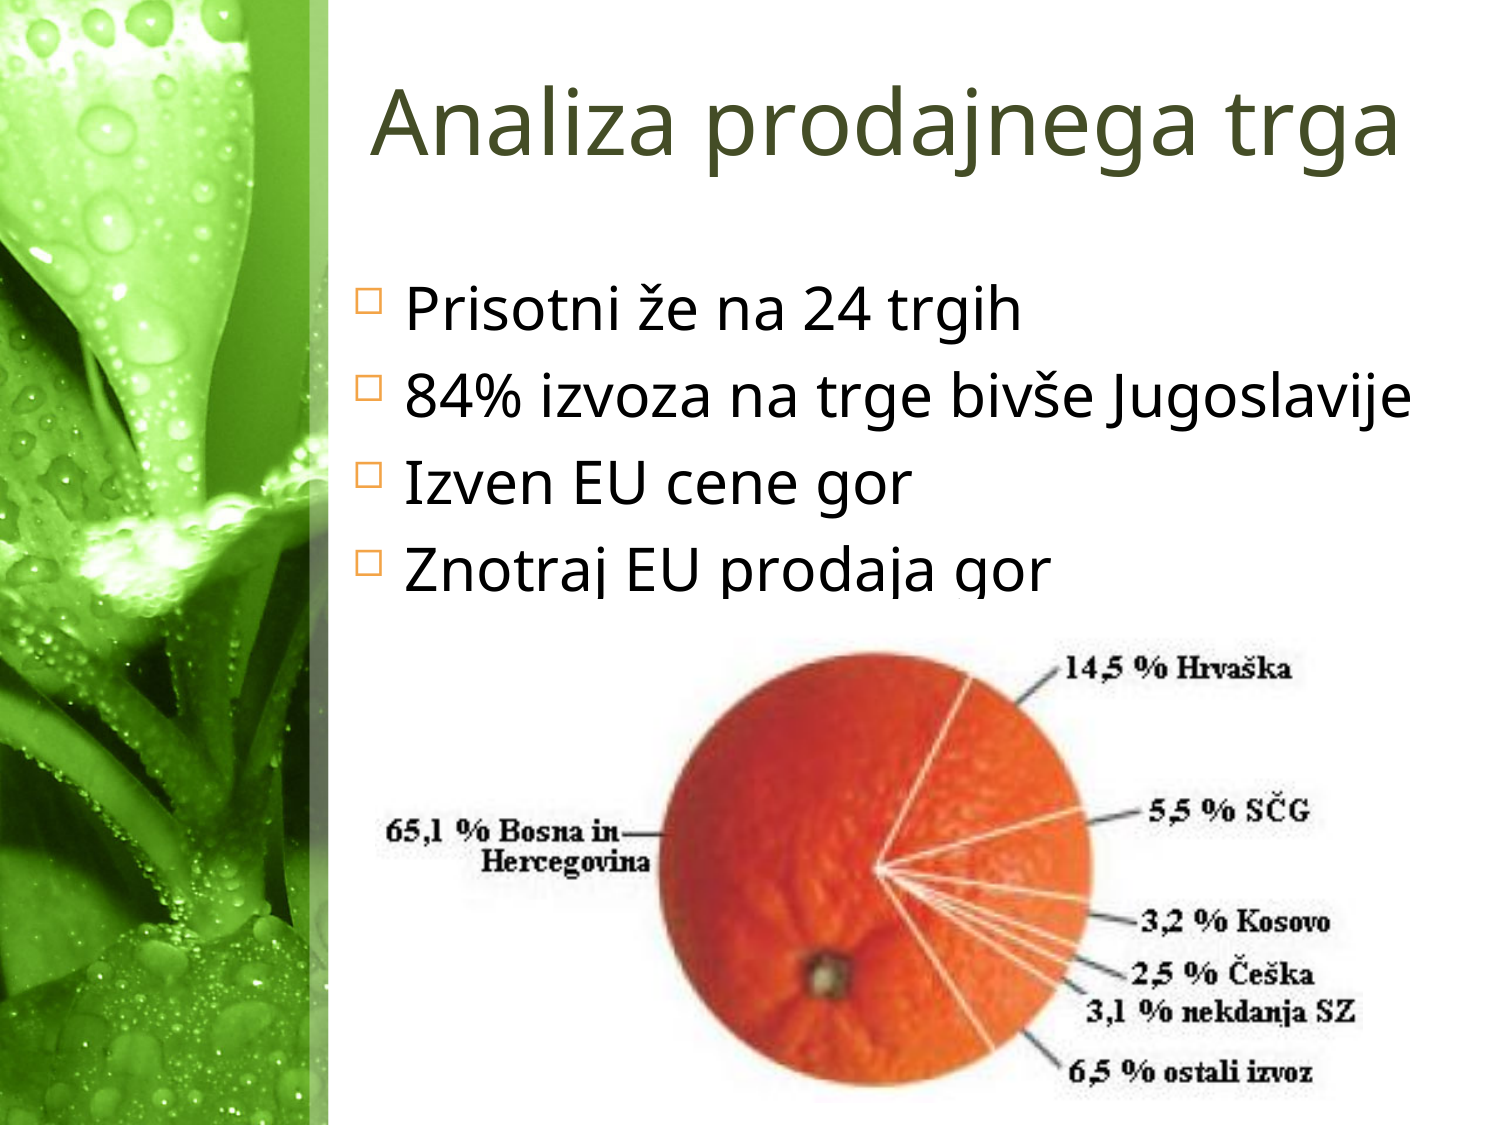

# Analiza prodajnega trga
Prisotni že na 24 trgih
84% izvoza na trge bivše Jugoslavije
Izven EU cene gor
Znotraj EU prodaja gor